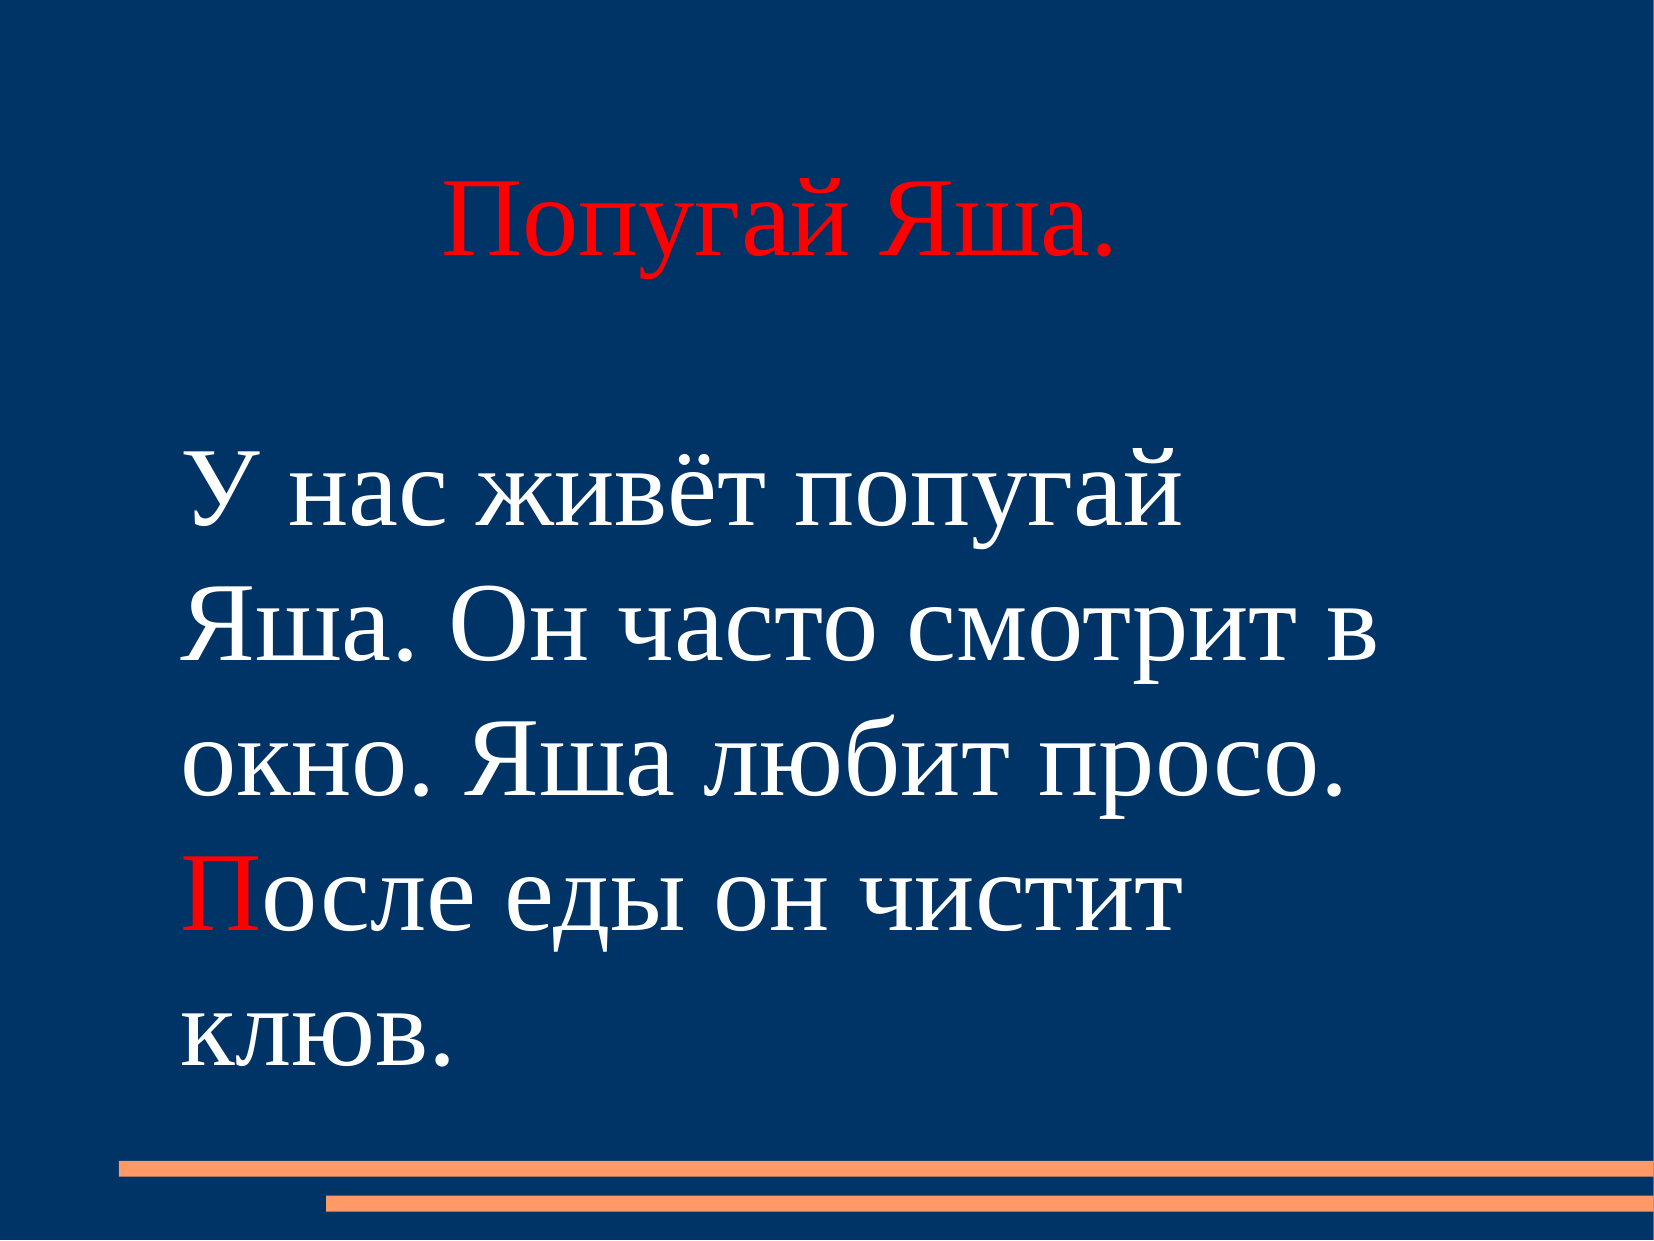

Попугай Яша.
У нас живёт попугай Яша. Он часто смотрит в окно. Яша любит просо. После еды он чистит клюв.